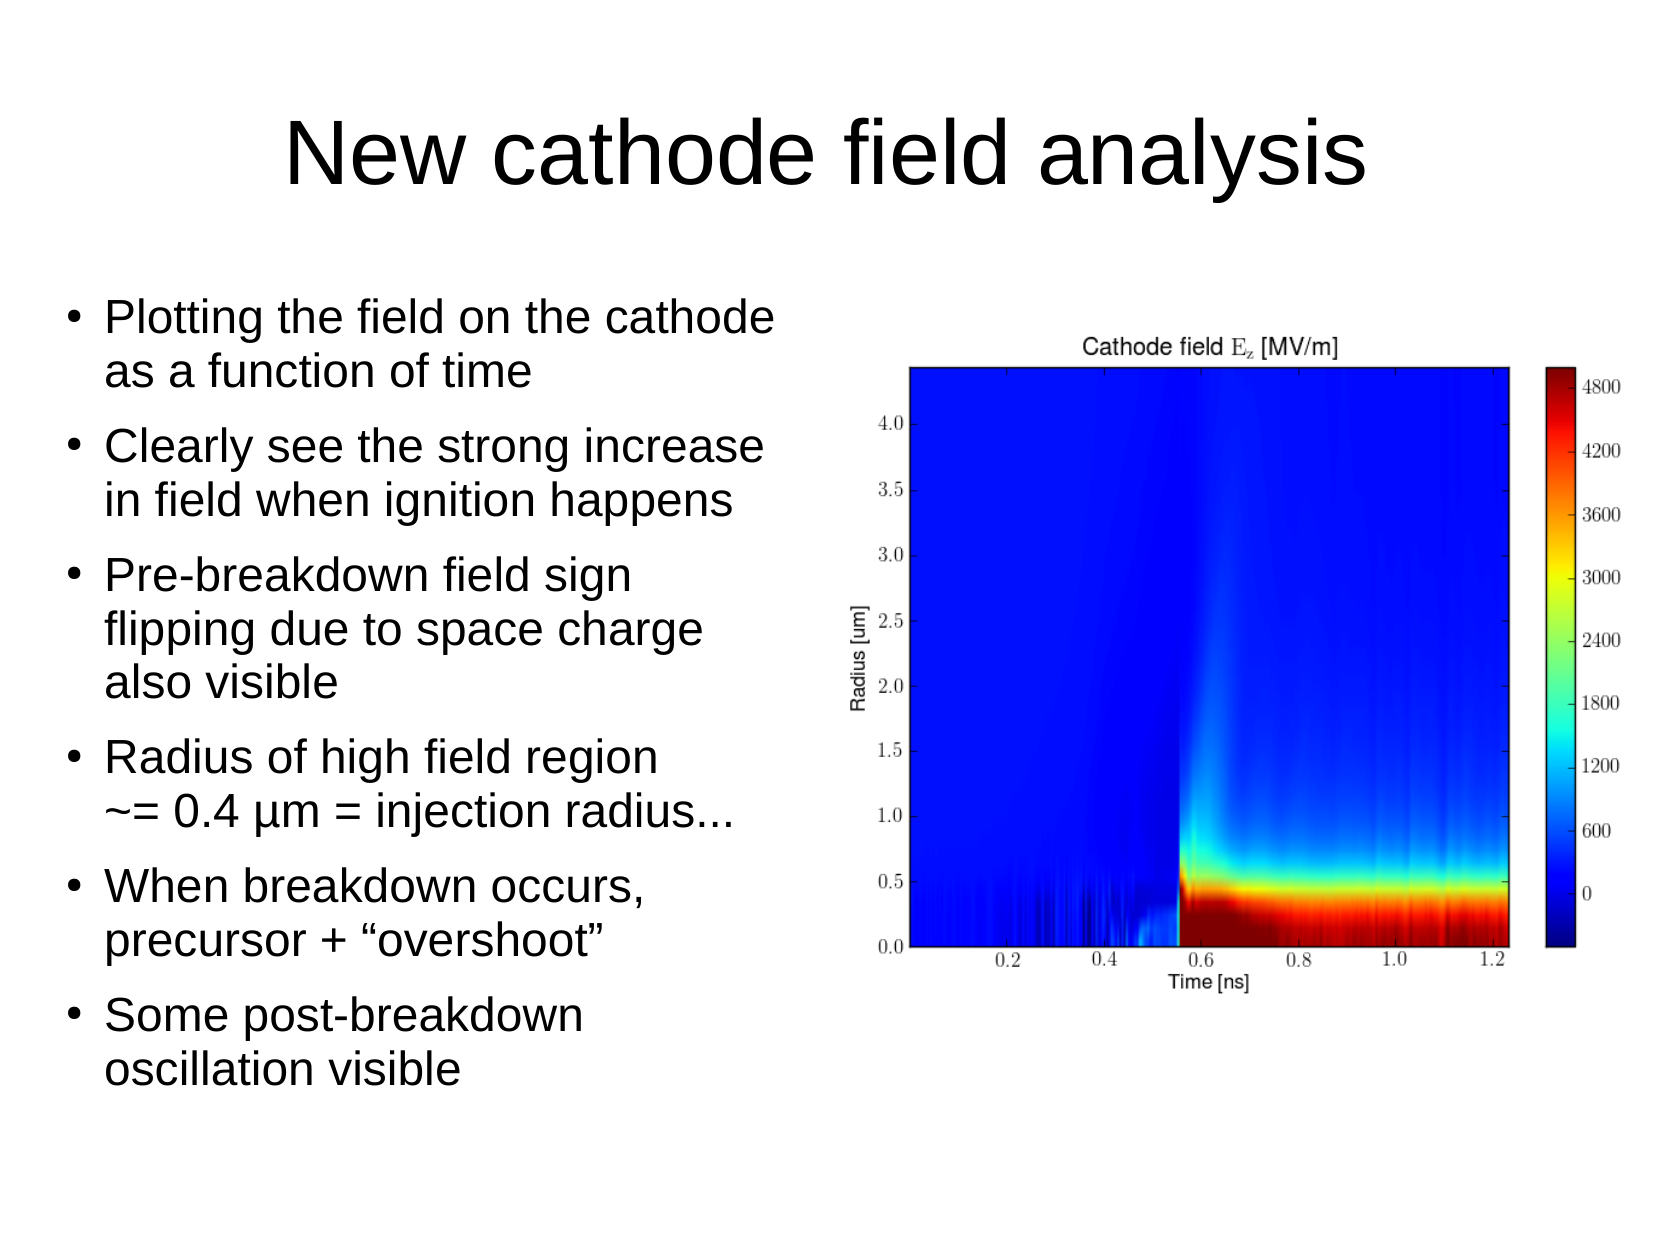

# New cathode field analysis
Plotting the field on the cathode as a function of time
Clearly see the strong increase in field when ignition happens
Pre-breakdown field sign flipping due to space charge also visible
Radius of high field region
~= 0.4 µm = injection radius...
When breakdown occurs, precursor + “overshoot”
Some post-breakdown oscillation visible